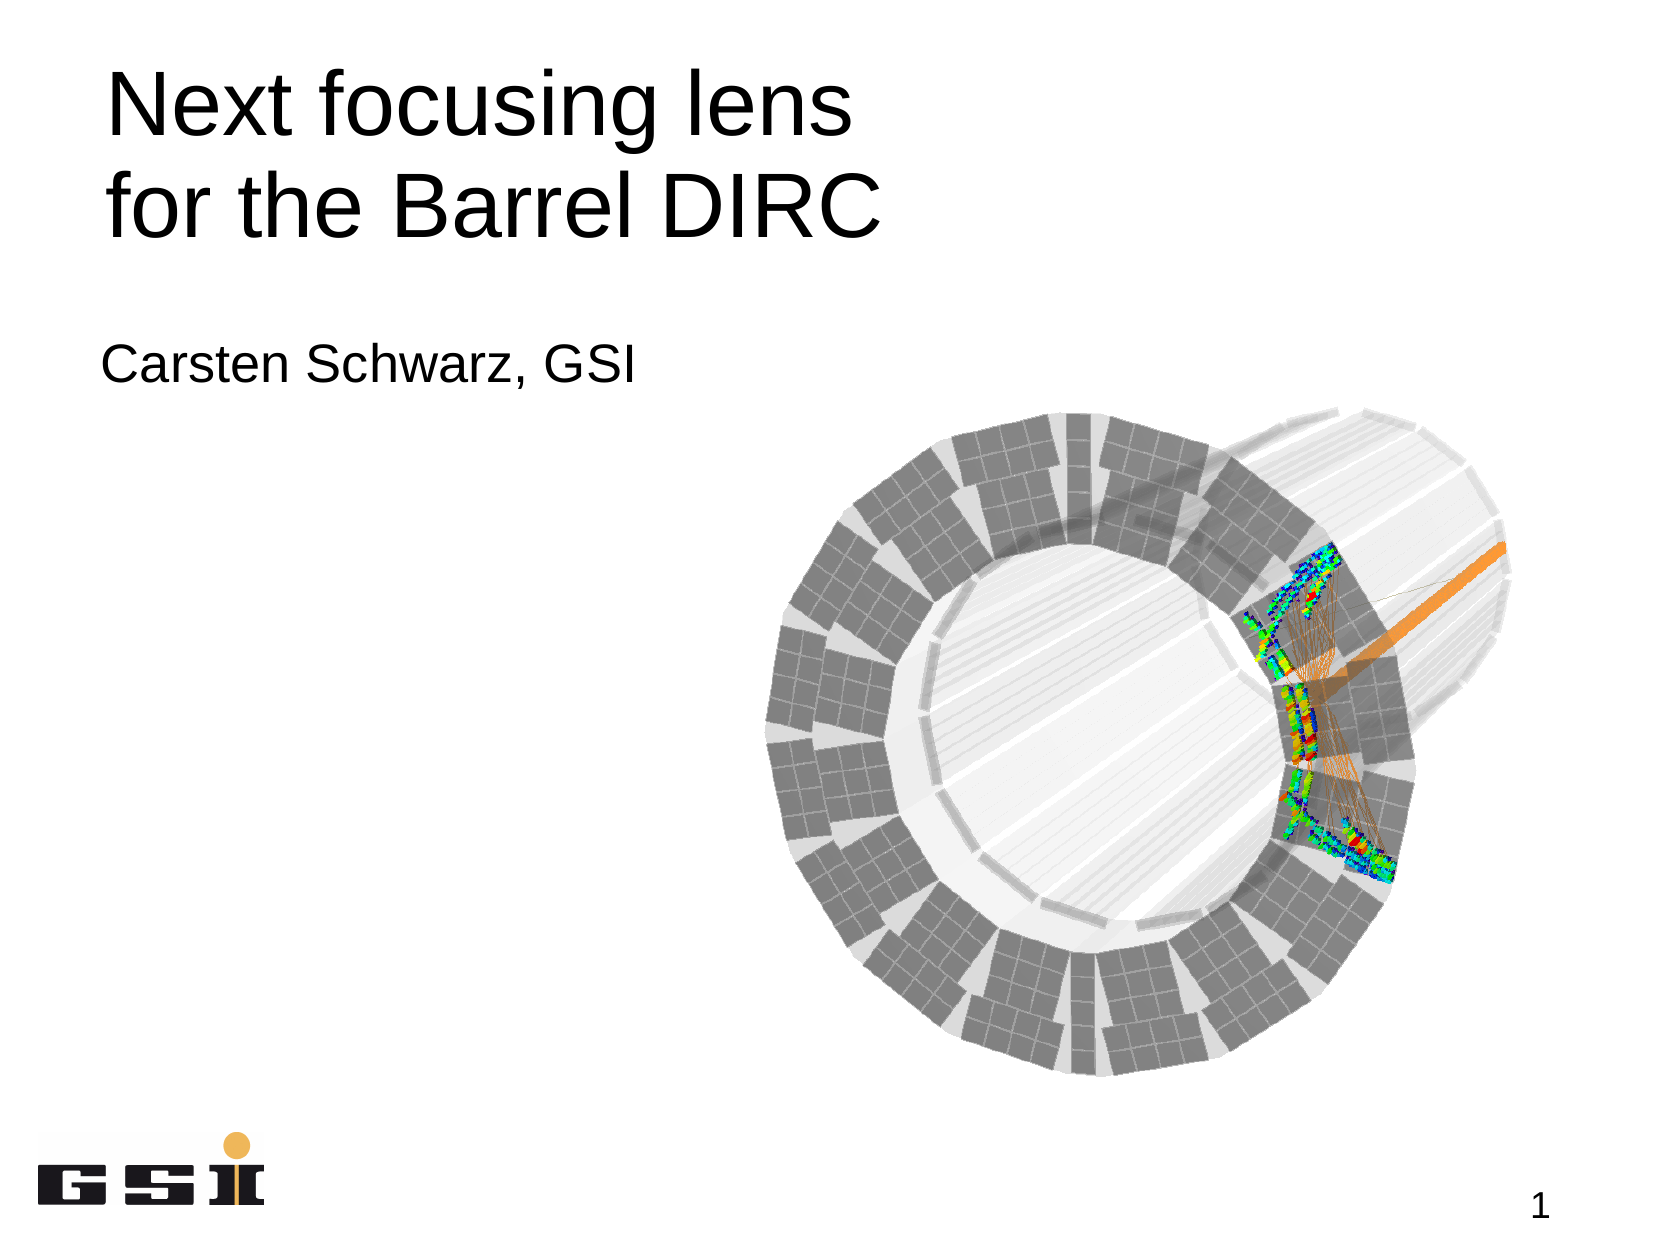

# Next focusing lens for the Barrel DIRC
Carsten Schwarz, GSI
1